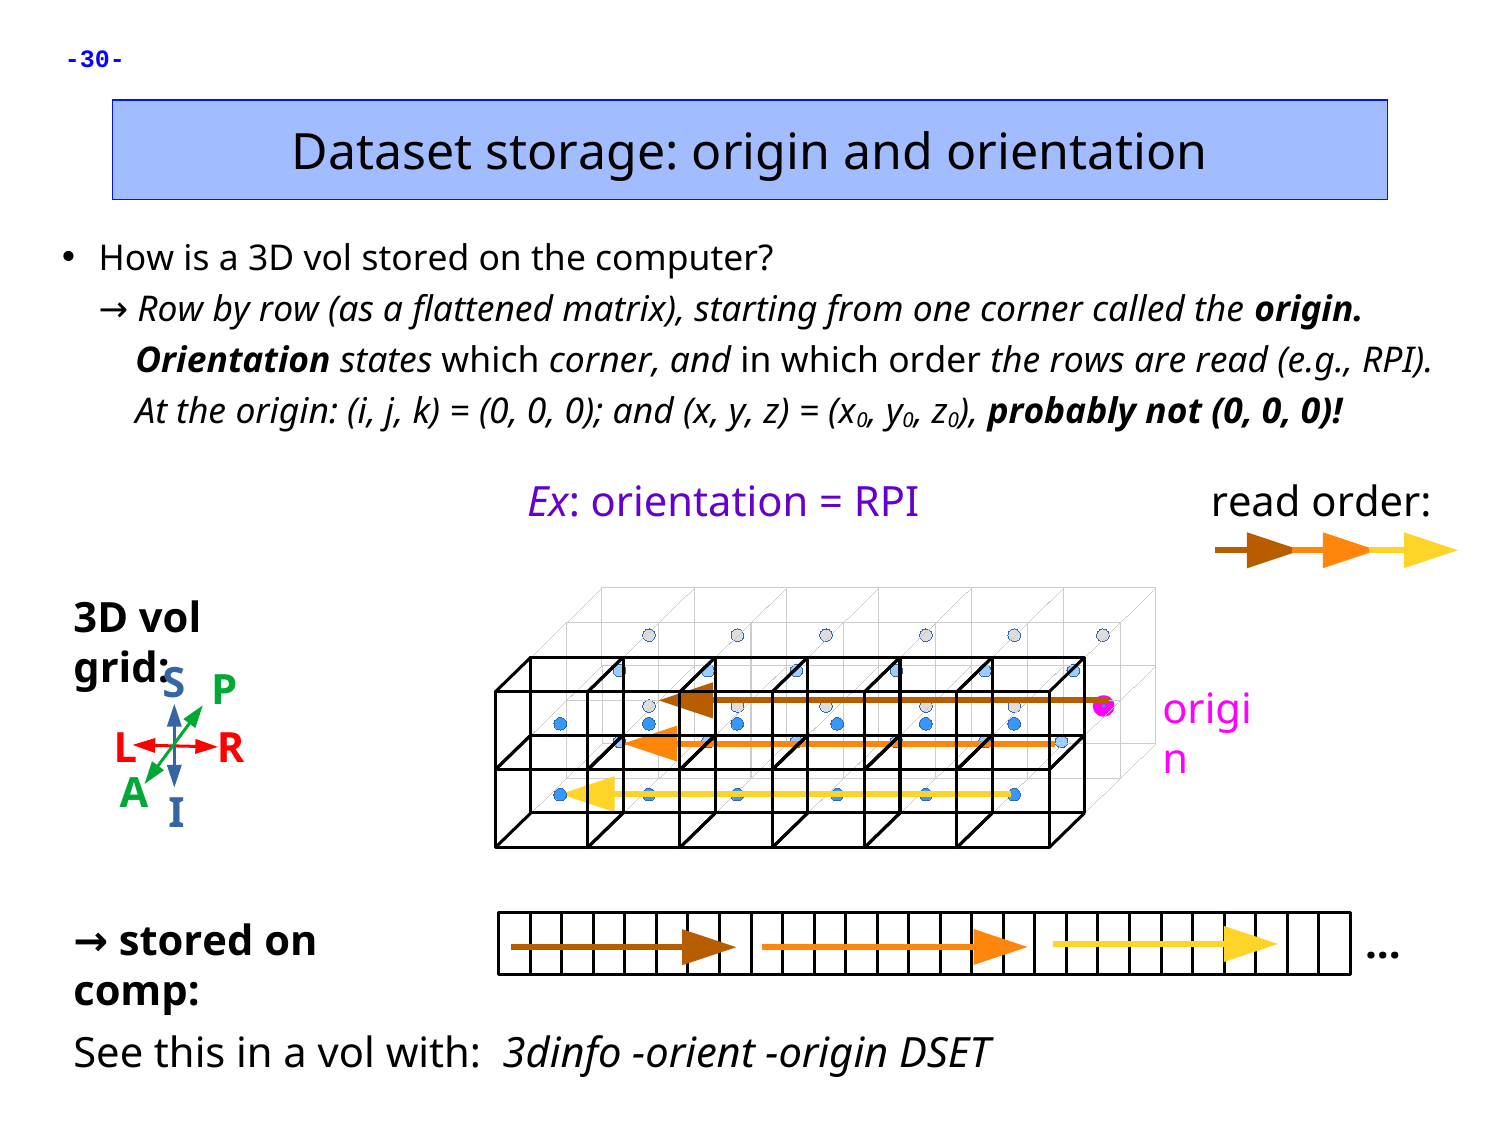

Dataset storage: origin and orientation
How is a 3D vol stored on the computer?
→ Row by row (as a flattened matrix), starting from one corner called the origin.
 Orientation states which corner, and in which order the rows are read (e.g., RPI).
 At the origin: (i, j, k) = (0, 0, 0); and (x, y, z) = (x0, y0, z0), probably not (0, 0, 0)!
Ex: orientation = RPI
read order:
3D vol grid:
S
P
origin
L
R
A
I
→ stored on comp:
...
See this in a vol with: 3dinfo -orient -origin DSET